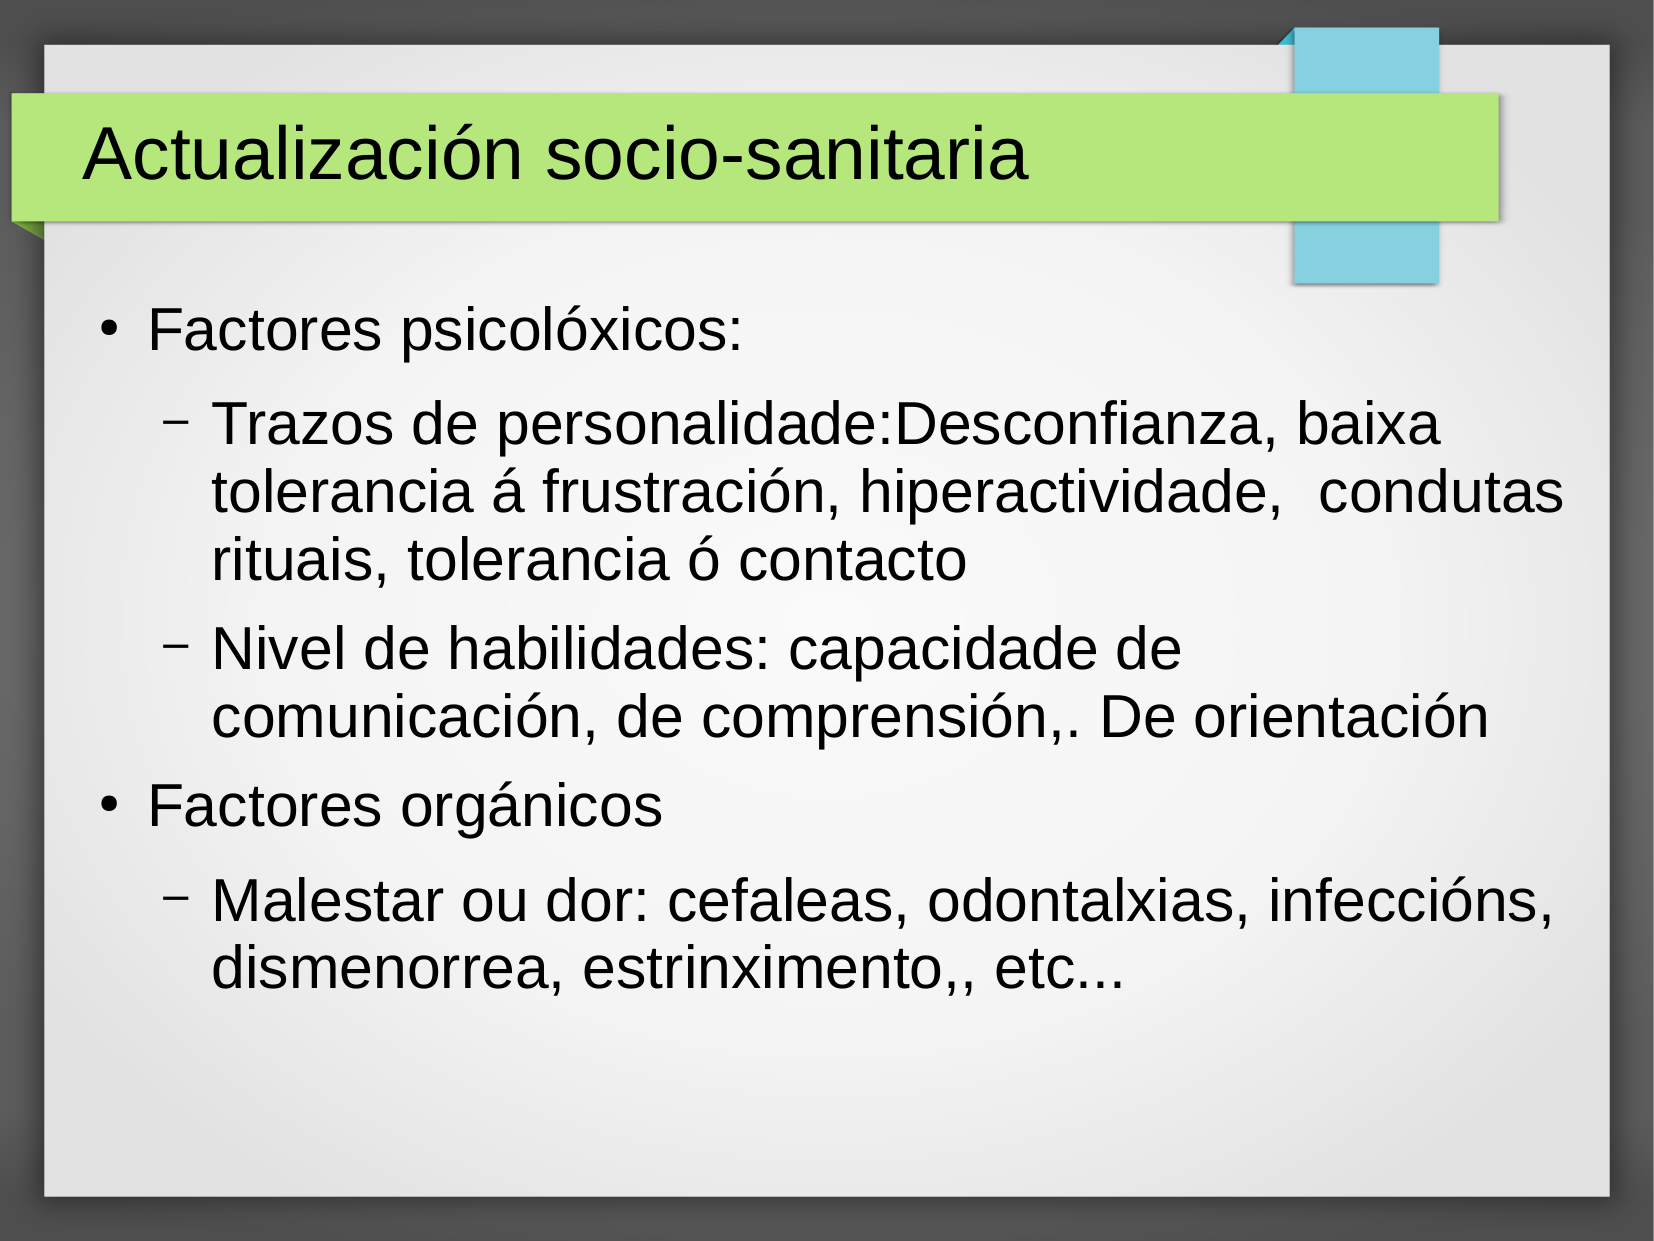

# Actualización socio-sanitaria
Factores psicolóxicos:
Trazos de personalidade:Desconfianza, baixa tolerancia á frustración, hiperactividade, condutas rituais, tolerancia ó contacto
Nivel de habilidades: capacidade de comunicación, de comprensión,. De orientación
Factores orgánicos
Malestar ou dor: cefaleas, odontalxias, infeccións, dismenorrea, estrinximento,, etc...